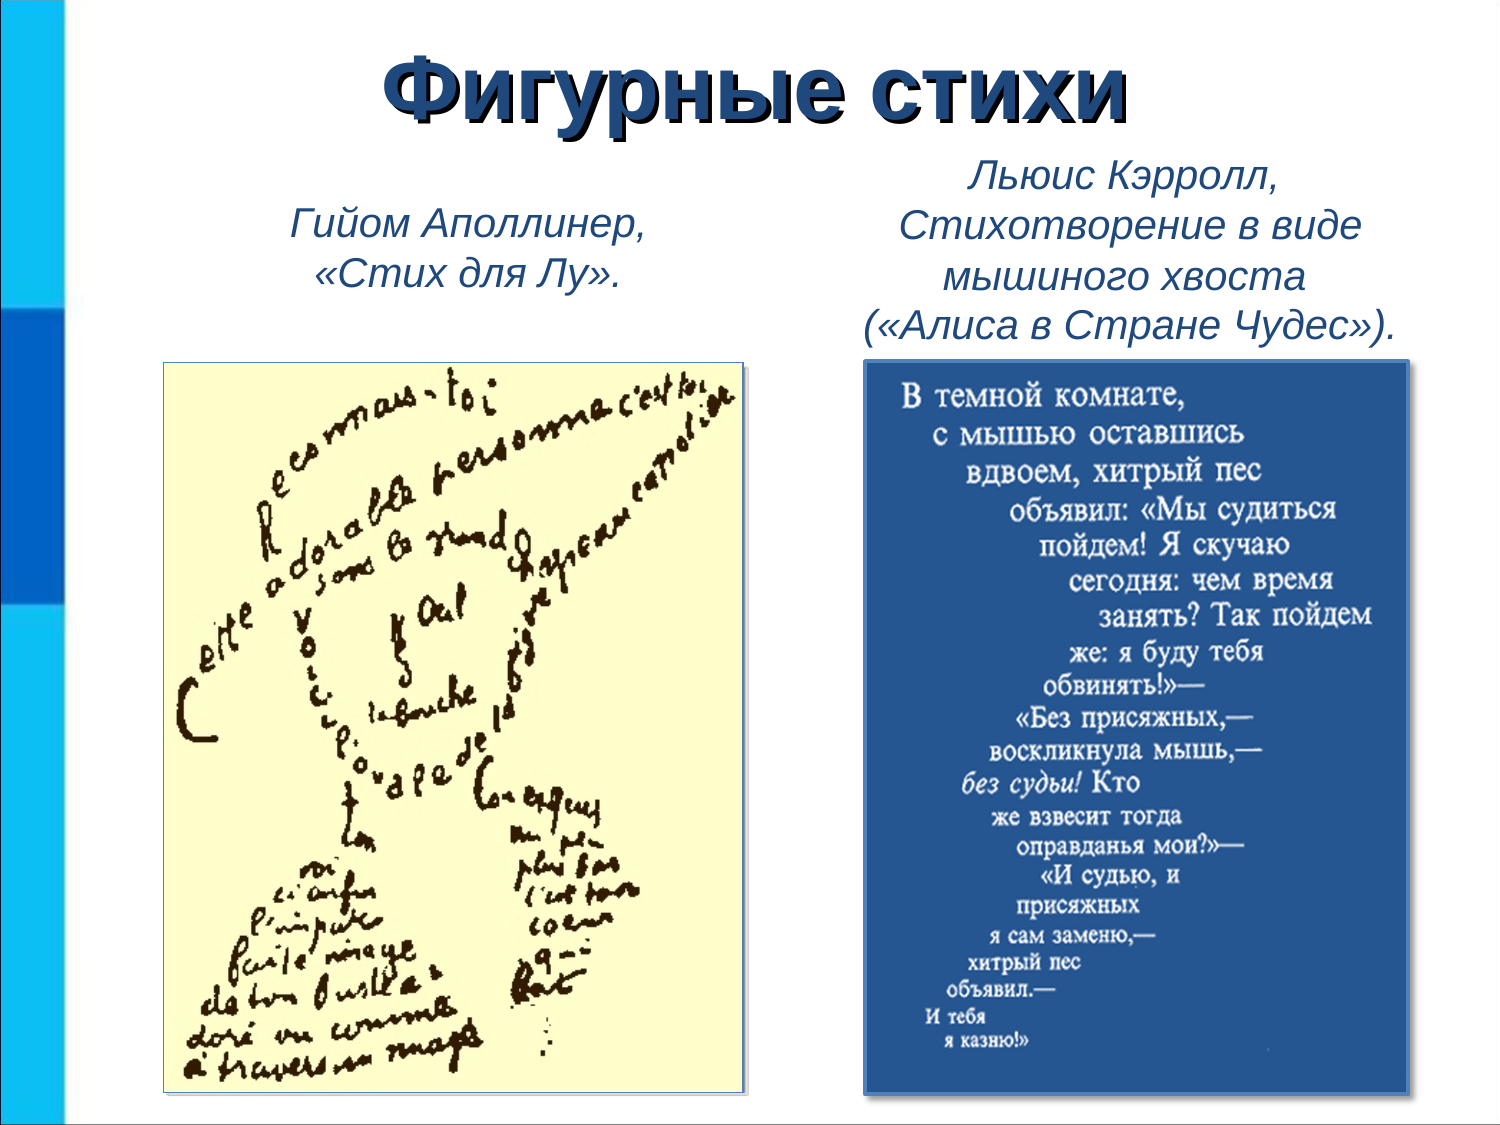

# Фигурные стихи
Льюис Кэрролл,
Стихотворение в виде
мышиного хвоста
(«Алиса в Стране Чудес»).
Гийом Аполлинер,
«Стих для Лу».